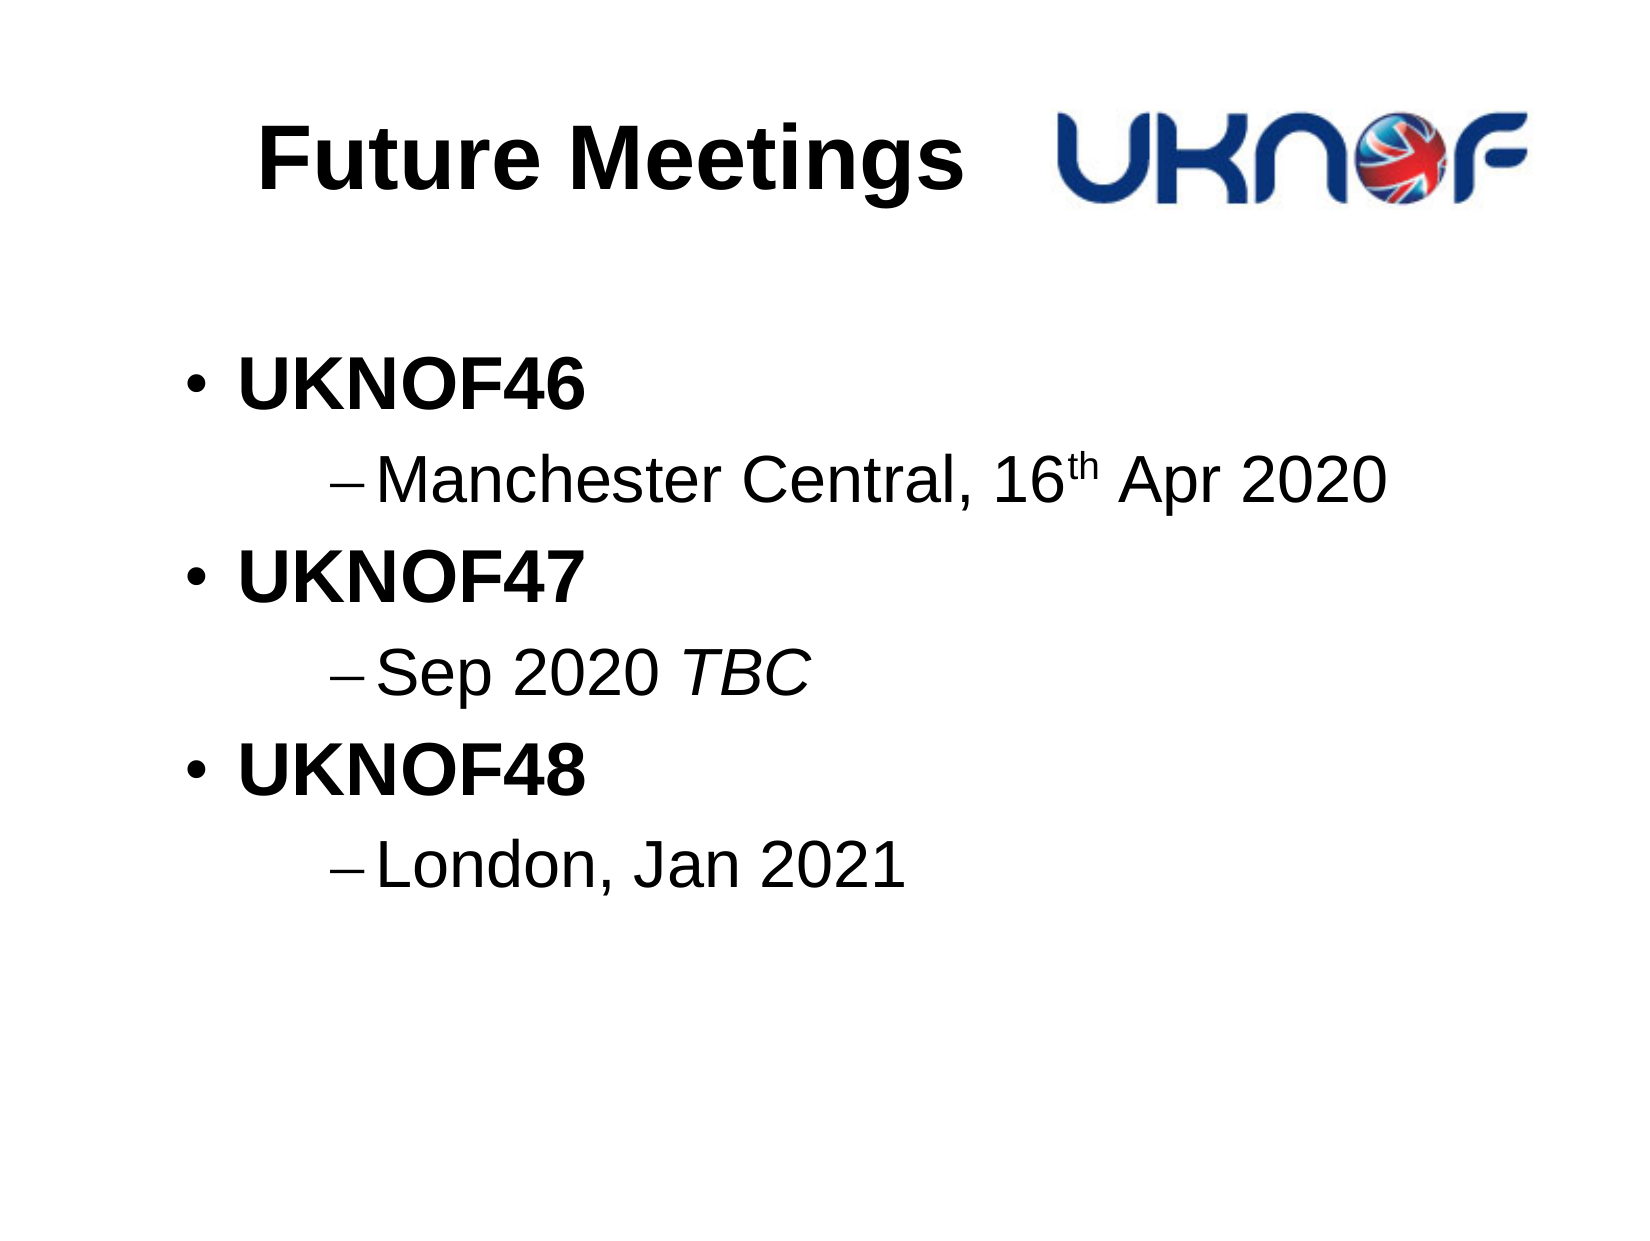

# Future Meetings
UKNOF46
Manchester Central, 16th Apr 2020
UKNOF47
Sep 2020 TBC
UKNOF48
London, Jan 2021